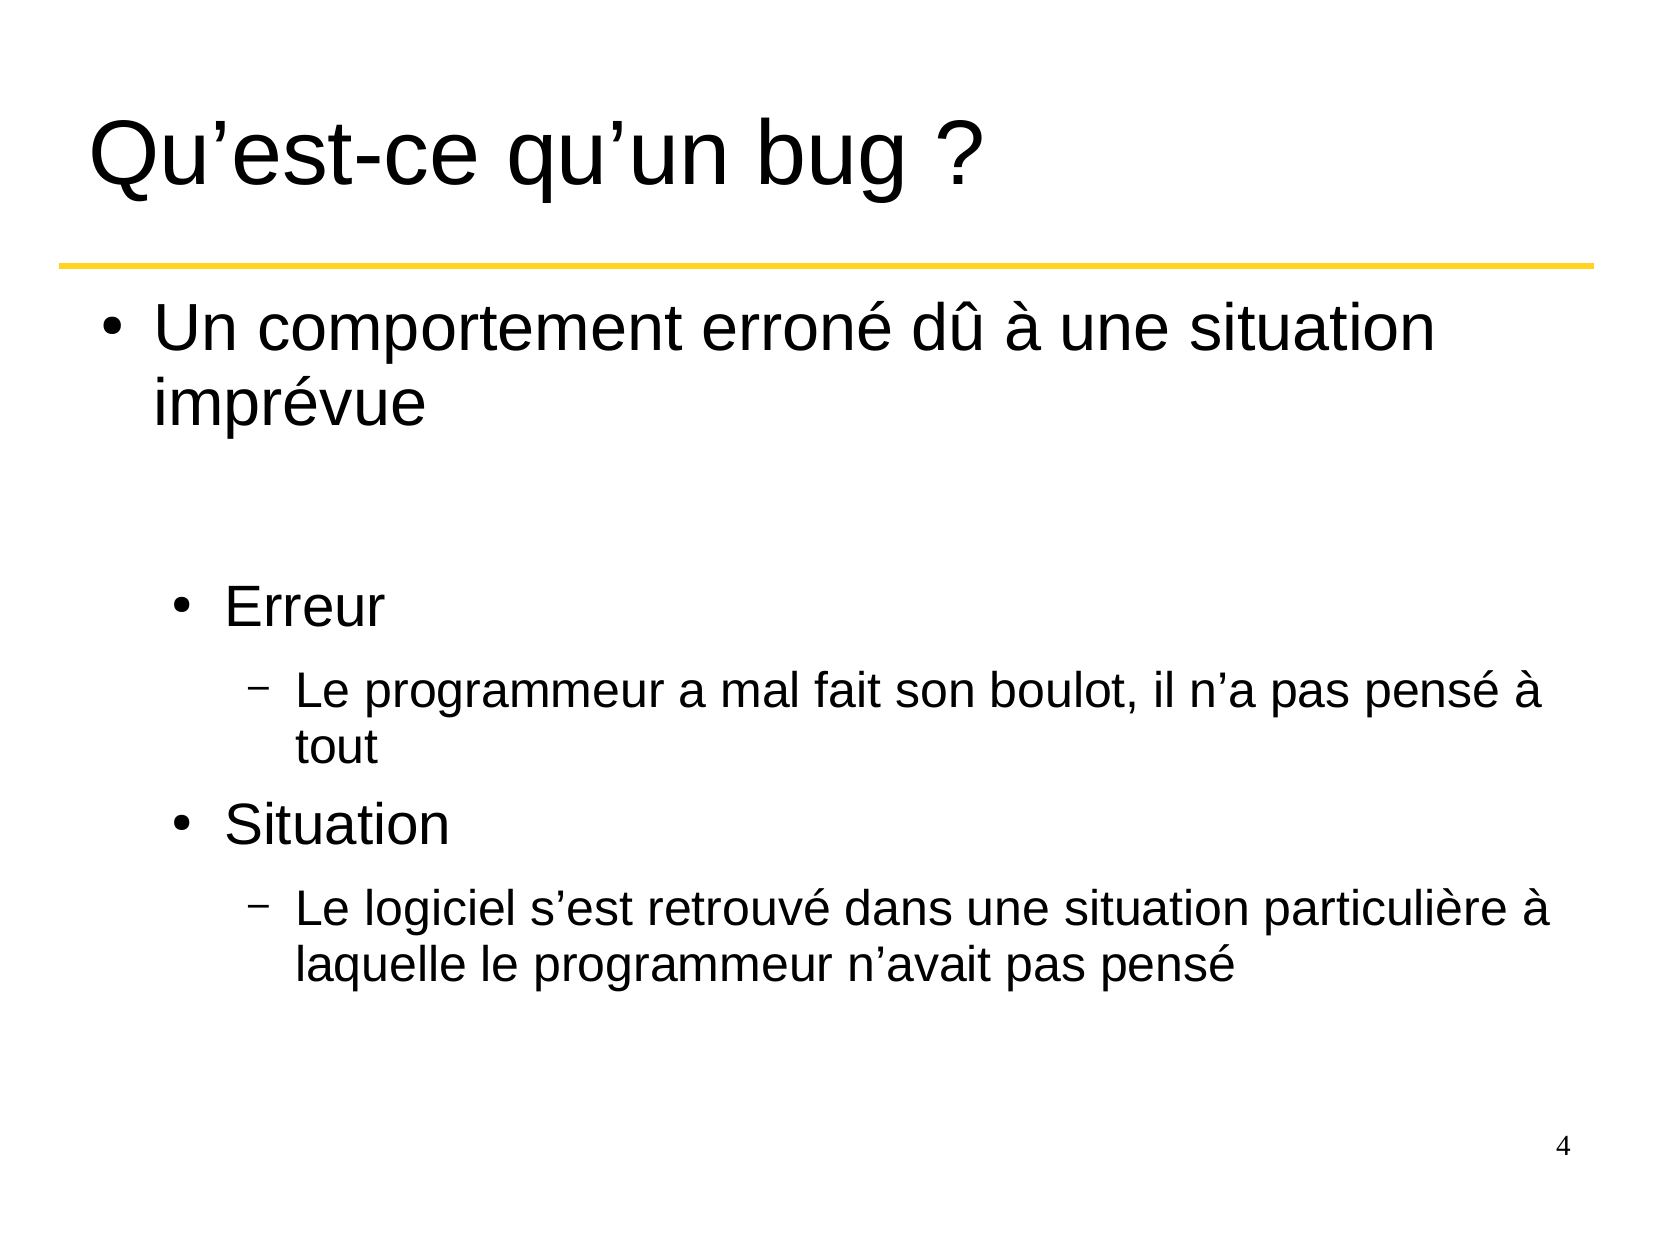

# Qu’est-ce qu’un bug ?
Un comportement erroné dû à une situation imprévue
Erreur
Le programmeur a mal fait son boulot, il n’a pas pensé à tout
Situation
Le logiciel s’est retrouvé dans une situation particulière à laquelle le programmeur n’avait pas pensé
4